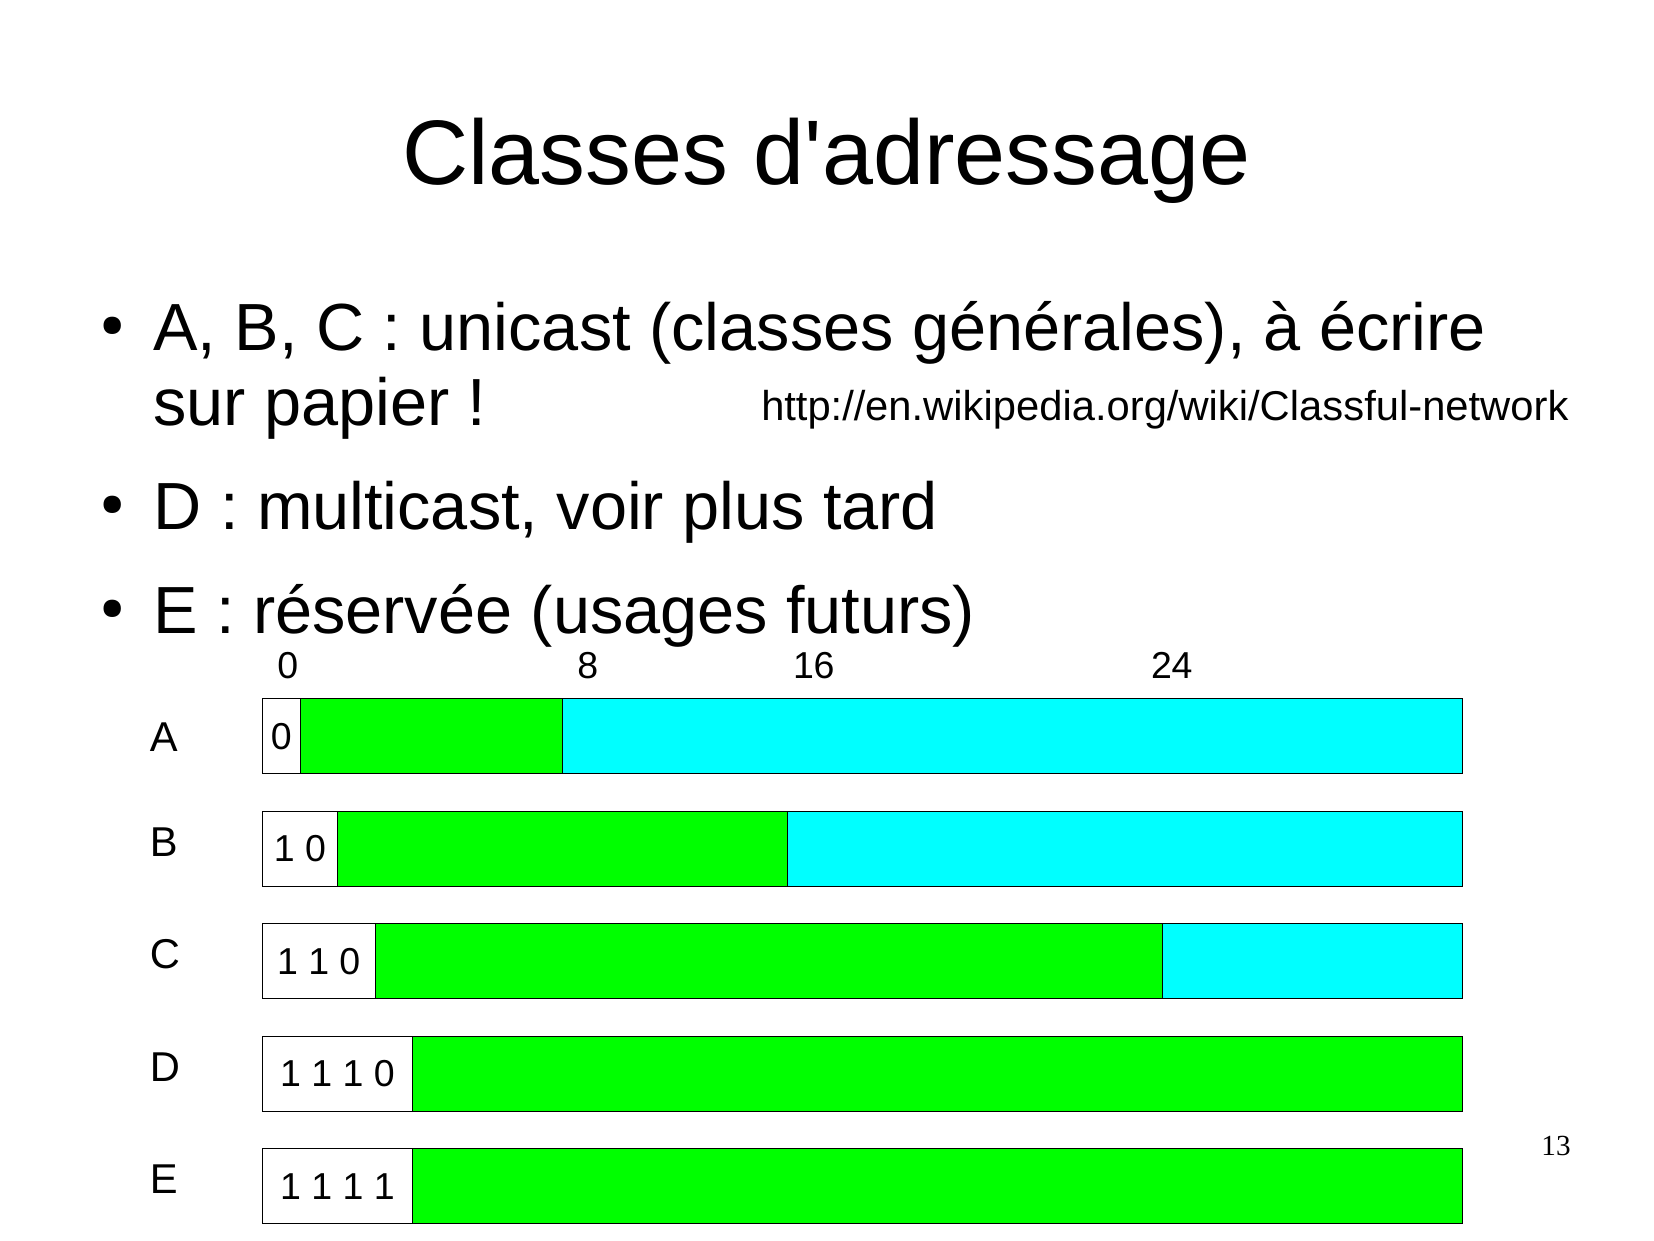

# Classes d'adressage
A, B, C : unicast (classes générales), à écrire sur papier !
D : multicast, voir plus tard
E : réservée (usages futurs)
http://en.wikipedia.org/wiki/Classful-network
0
8
16
24
0
A
B
1 0
C
1 1 0
D
1 1 1 0
13
E
1 1 1 1